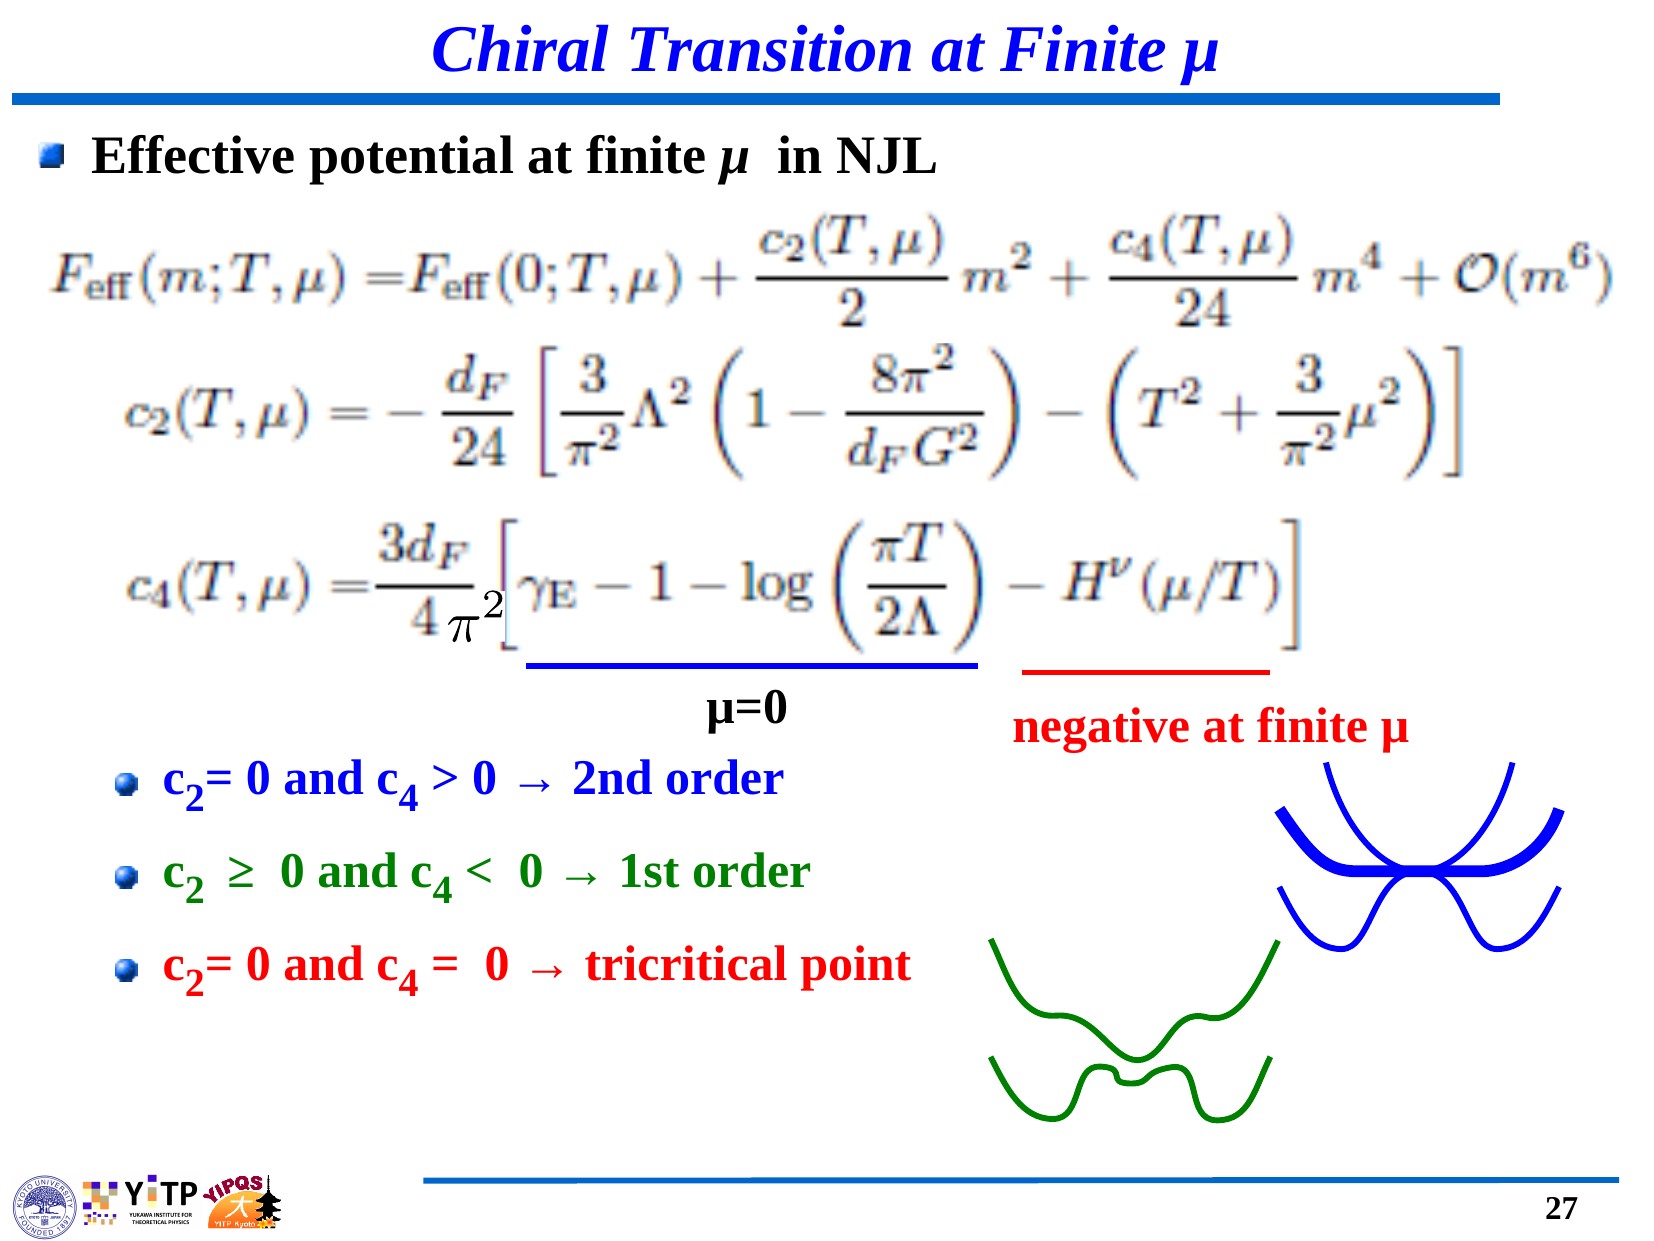

# Chiral Transition at Finite μ
Effective potential at finite μ in NJL
c2= 0 and c4 > 0 → 2nd order
c2 ≥ 0 and c4 < 0 → 1st order
c2= 0 and c4 = 0 → tricritical point
μ=0
negative at finite μ